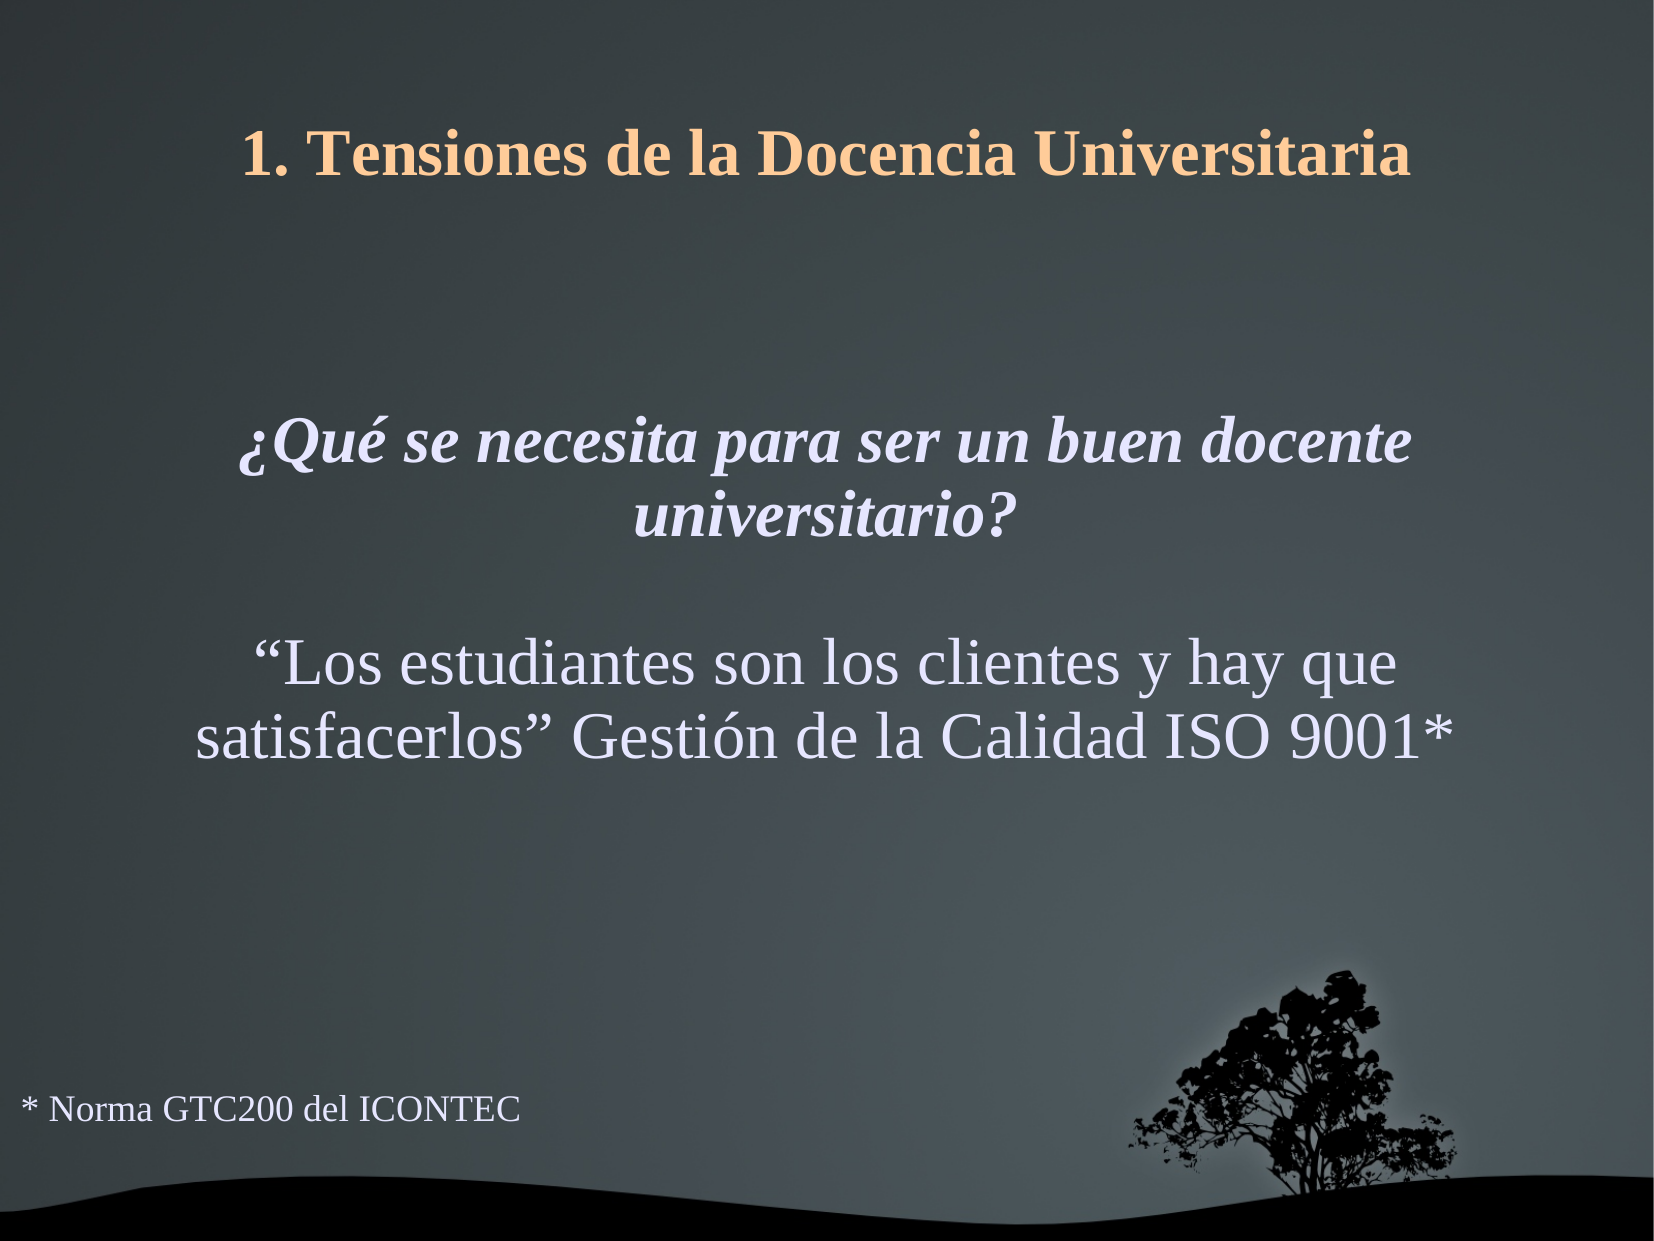

# 1. Tensiones de la Docencia Universitaria
¿Qué se necesita para ser un buen docente universitario?
“Los estudiantes son los clientes y hay que satisfacerlos” Gestión de la Calidad ISO 9001*
* Norma GTC200 del ICONTEC